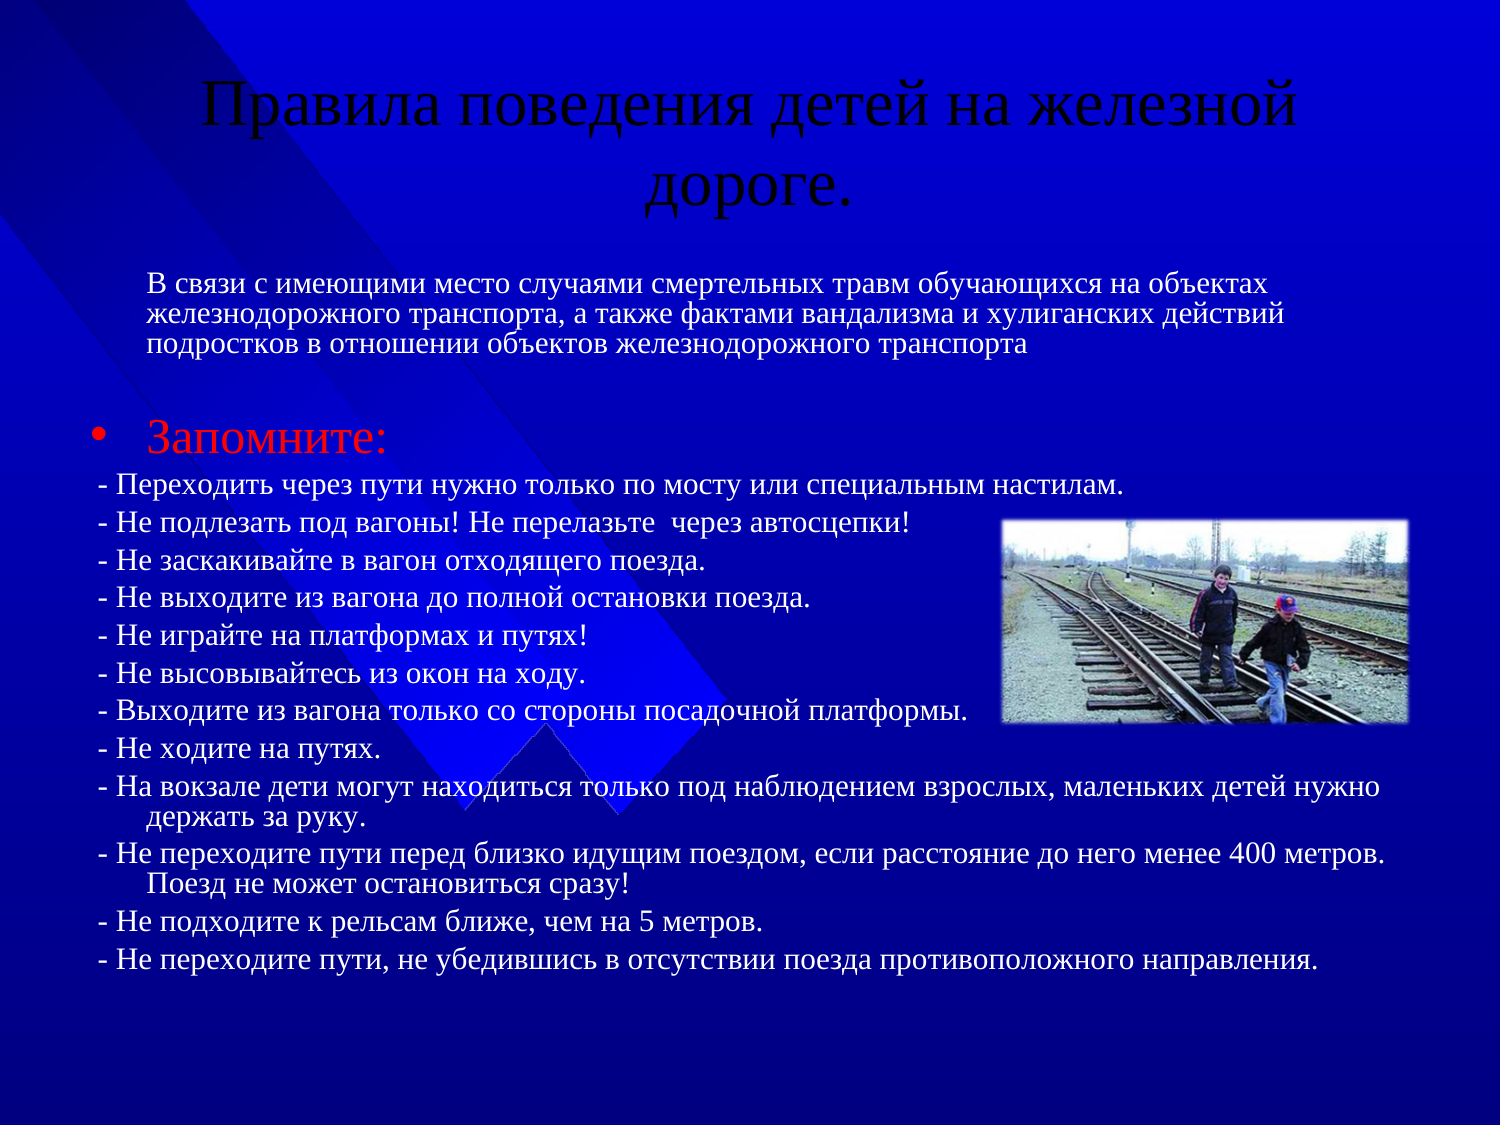

# Правила поведения детей на железной дороге.
	В связи с имеющими место случаями смертельных травм обучающихся на объектах железнодорожного транспорта, а также фактами вандализма и хулиганских действий подростков в отношении объектов железнодорожного транспорта
Запомните:
 - Переходить через пути нужно только по мосту или специальным настилам.
 - Не подлезать под вагоны! Не перелазьте через автосцепки!
 - Не заскакивайте в вагон отходящего поезда.
 - Не выходите из вагона до полной остановки поезда.
 - Не играйте на платформах и путях!
 - Не высовывайтесь из окон на ходу.
 - Выходите из вагона только со стороны посадочной платформы.
 - Не ходите на путях.
 - На вокзале дети могут находиться только под наблюдением взрослых, маленьких детей нужно держать за руку.
 - Не переходите пути перед близко идущим поездом, если расстояние до него менее 400 метров. Поезд не может остановиться сразу!
 - Не подходите к рельсам ближе, чем на 5 метров.
 - Не переходите пути, не убедившись в отсутствии поезда противоположного направления.